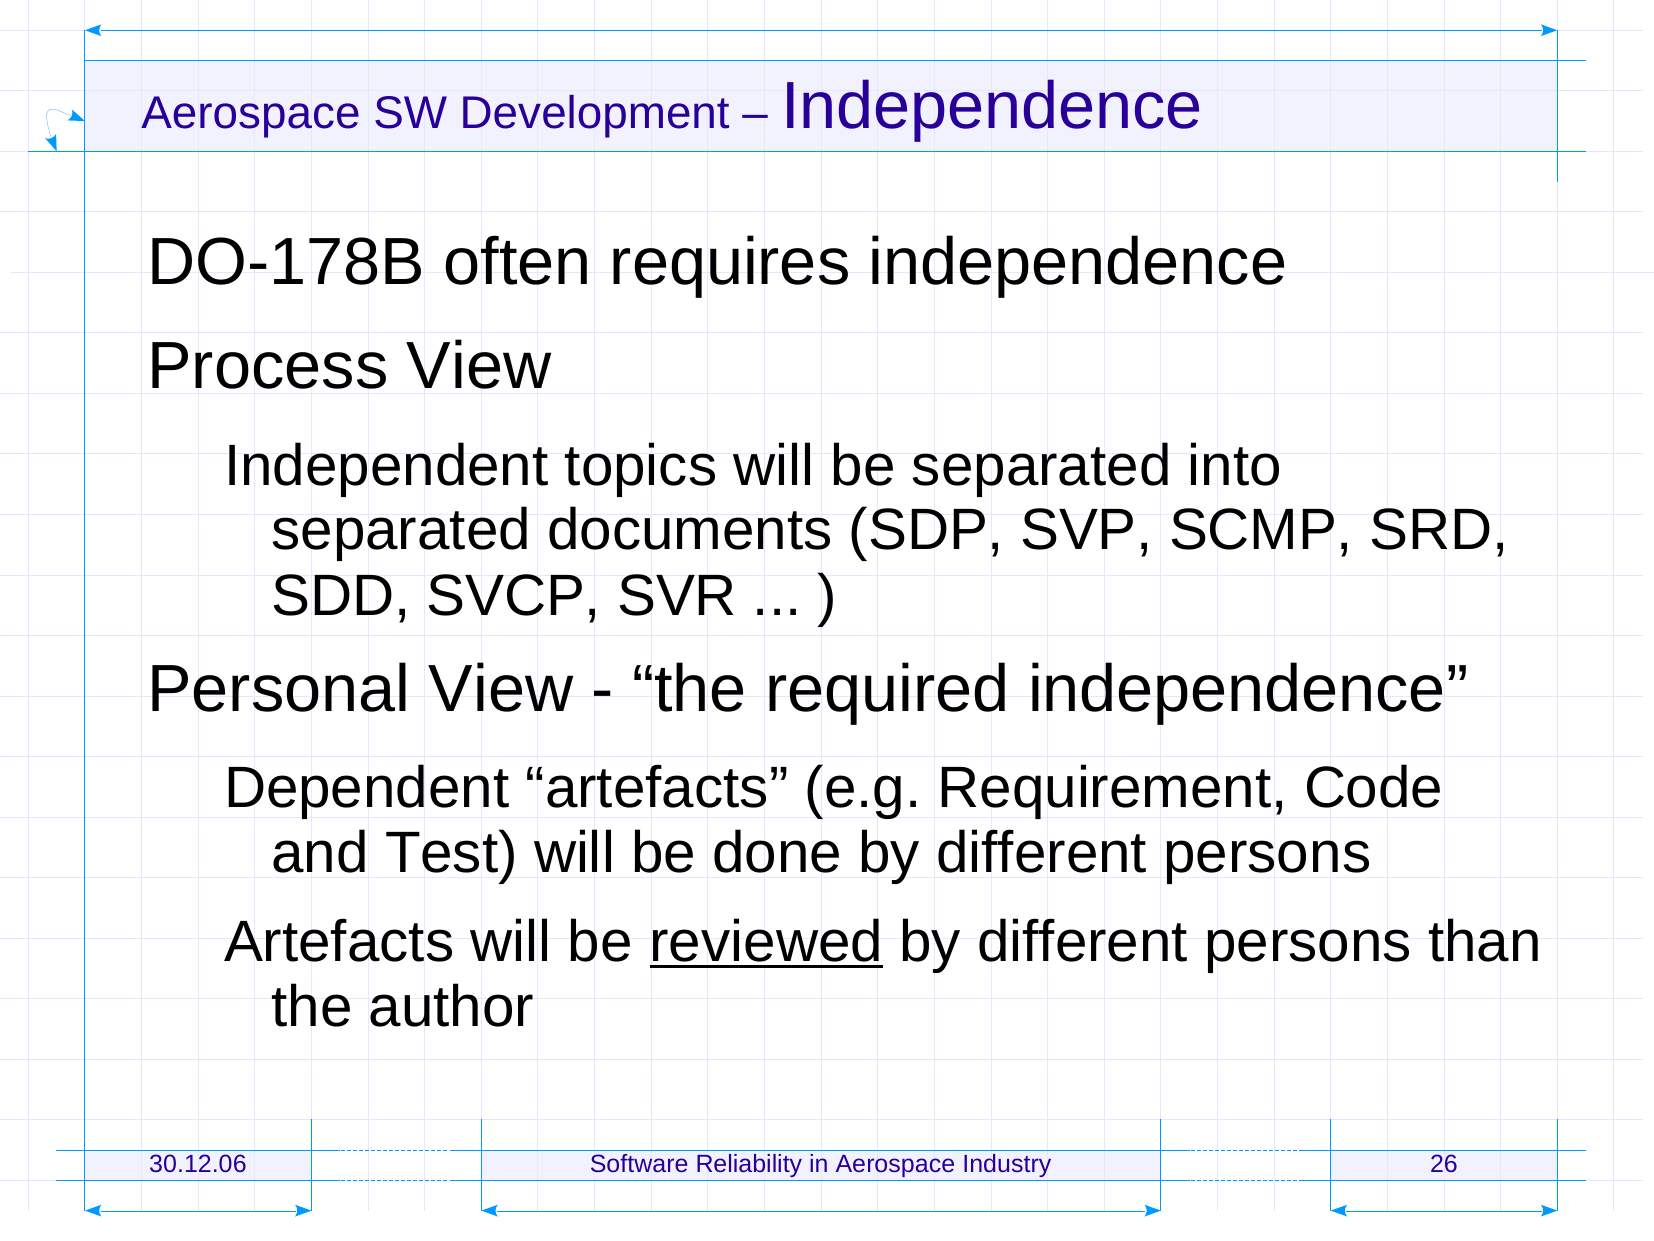

# Aerospace SW Development – Independence
DO-178B often requires independence
Process View
Independent topics will be separated into separated documents (SDP, SVP, SCMP, SRD, SDD, SVCP, SVR ... )
Personal View - “the required independence”
Dependent “artefacts” (e.g. Requirement, Code and Test) will be done by different persons
Artefacts will be reviewed by different persons than the author
30.12.06
Software Reliability in Aerospace Industry
26